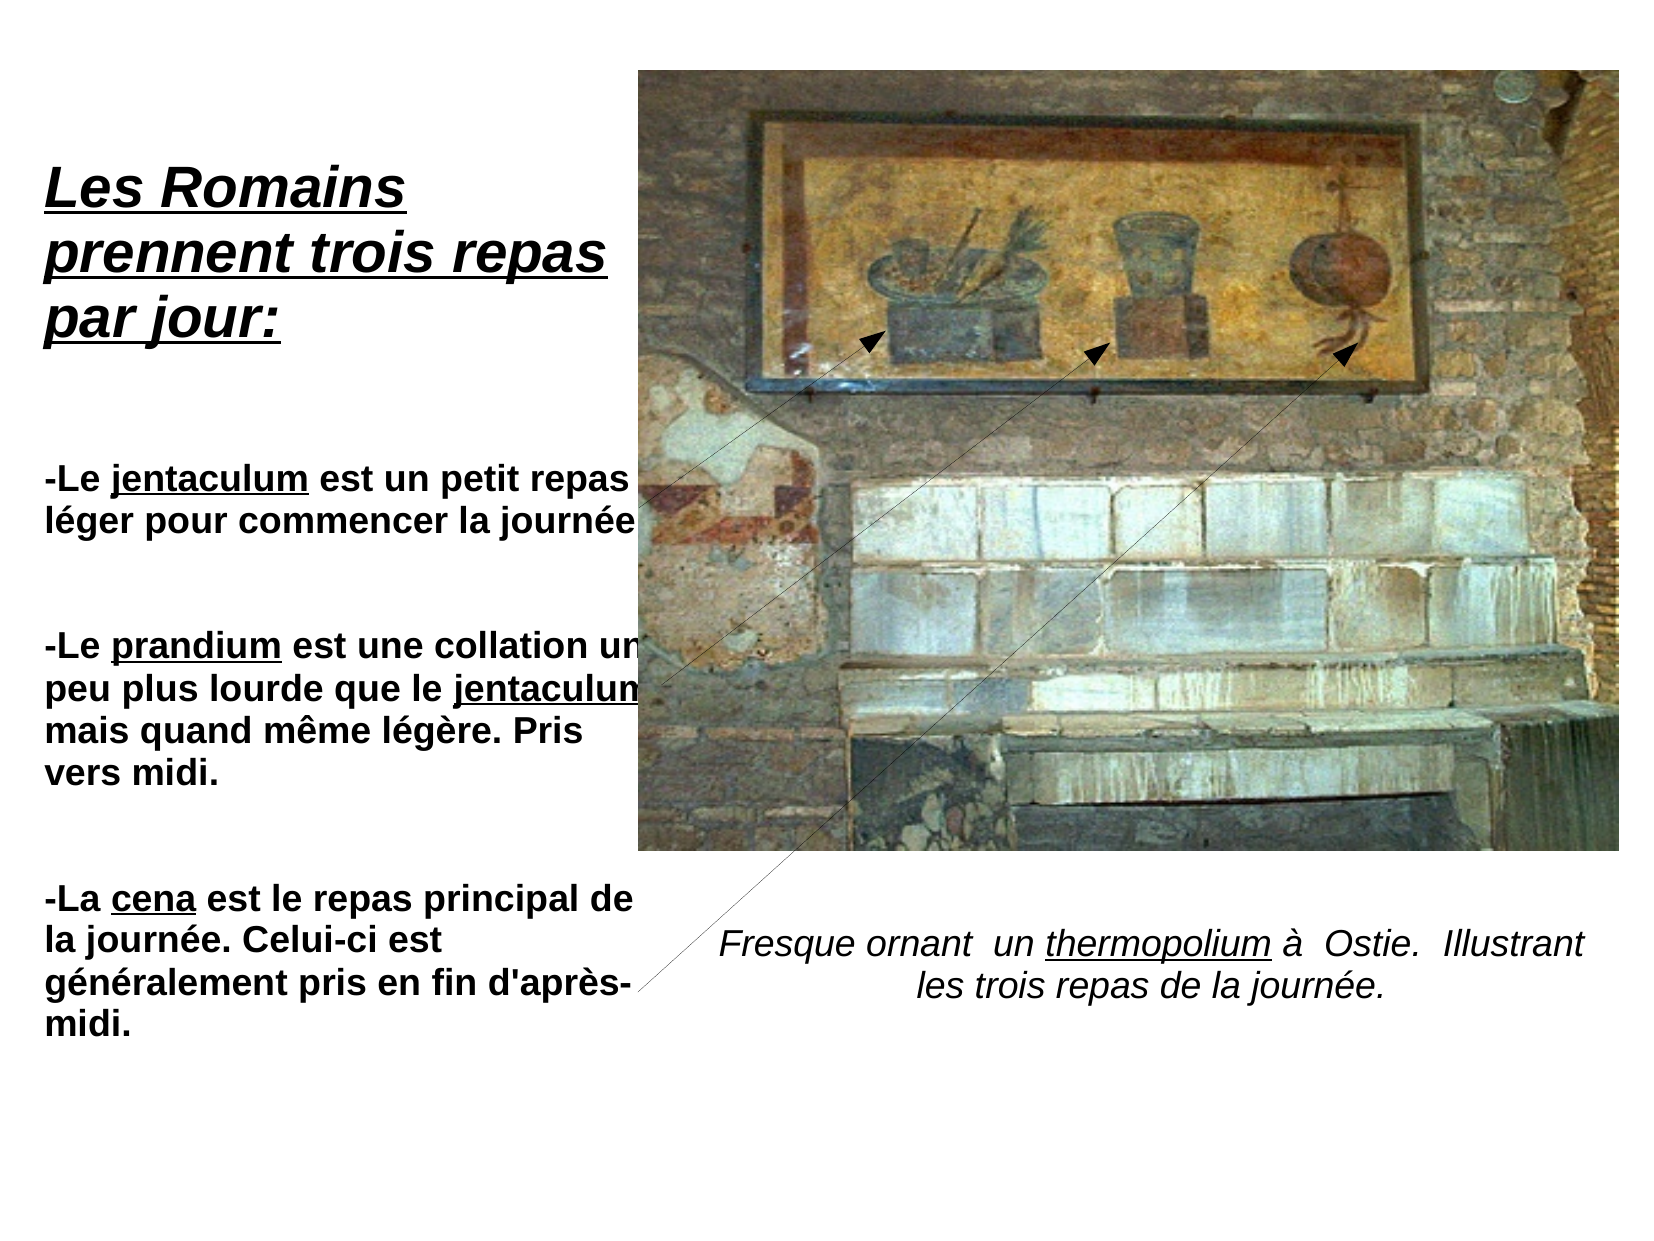

Les Romains prennent trois repas par jour:
-Le jentaculum est un petit repas léger pour commencer la journée.
-Le prandium est une collation un peu plus lourde que le jentaculum mais quand même légère. Pris vers midi.
-La cena est le repas principal de la journée. Celui-ci est généralement pris en fin d'après-midi.
Fresque ornant un thermopolium à Ostie. Illustrant les trois repas de la journée.